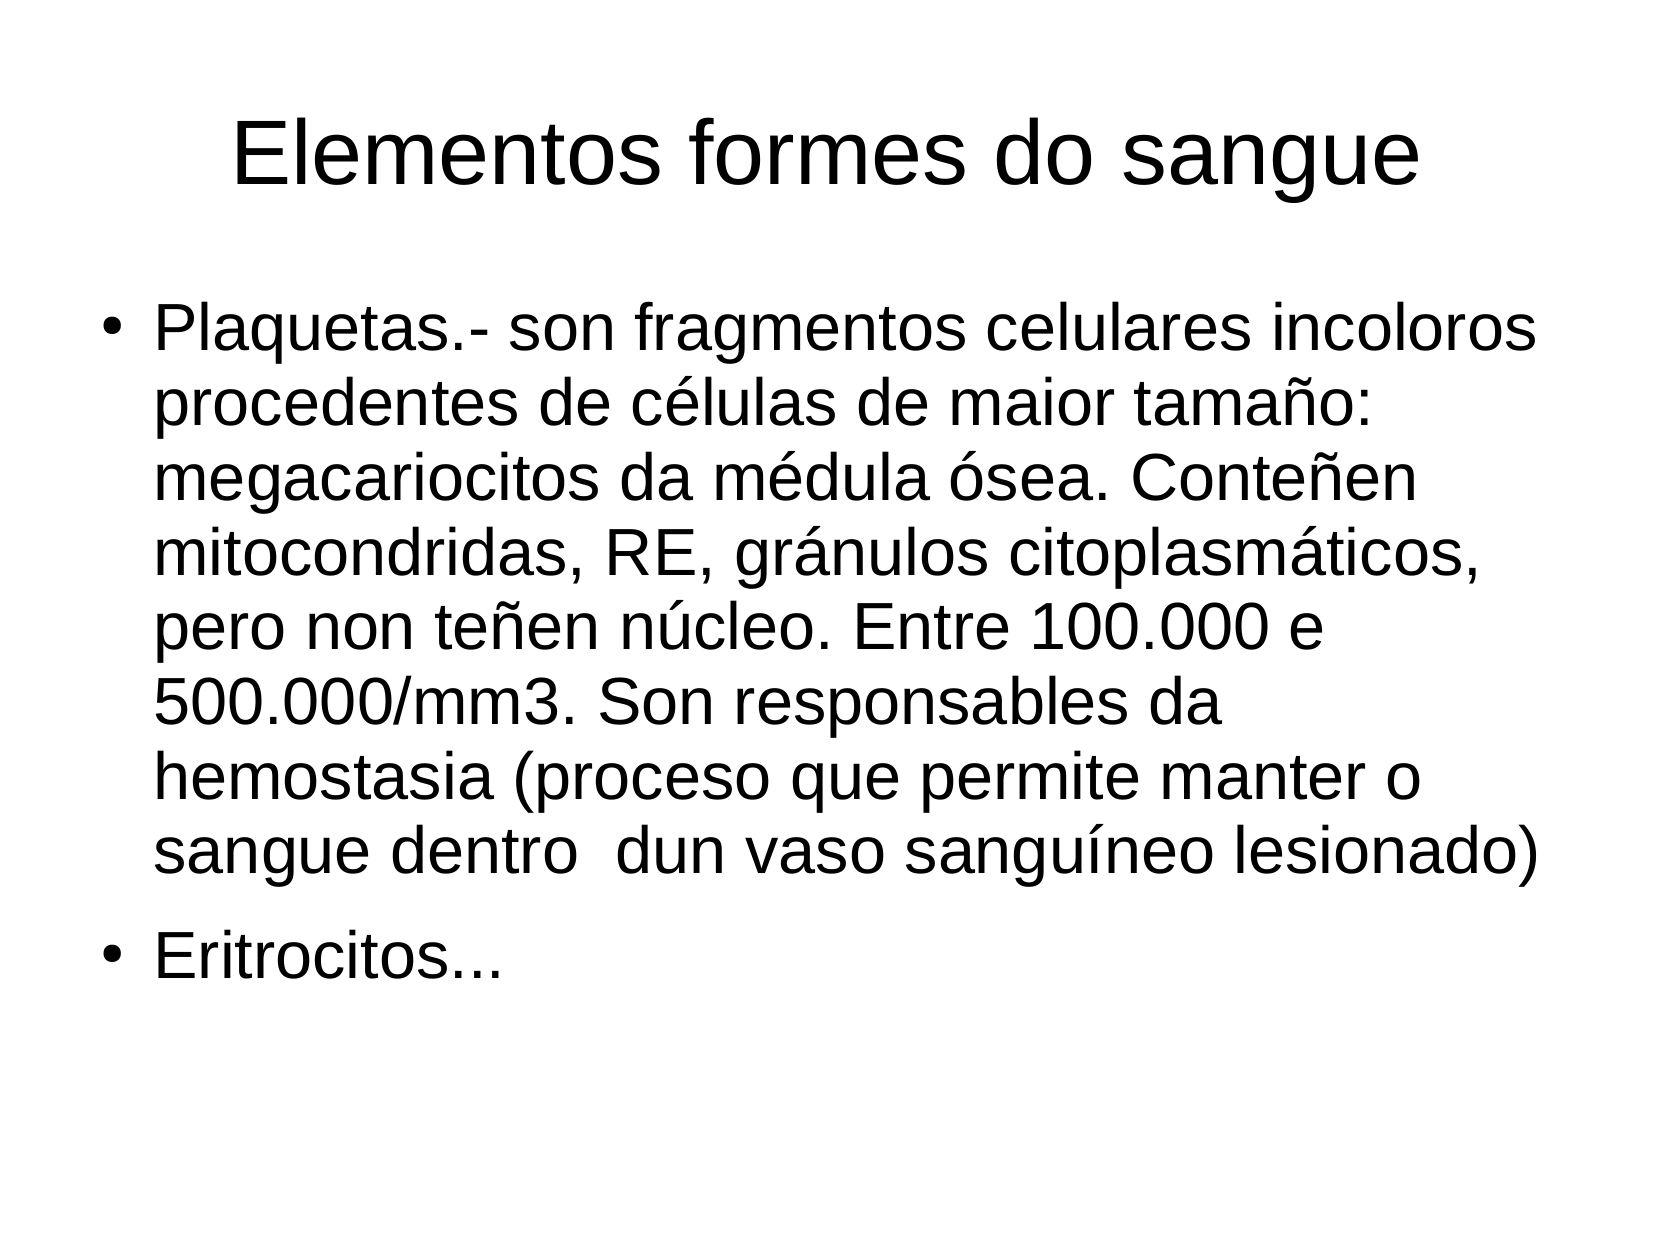

# Elementos formes do sangue
Plaquetas.- son fragmentos celulares incoloros procedentes de células de maior tamaño: megacariocitos da médula ósea. Conteñen mitocondridas, RE, gránulos citoplasmáticos, pero non teñen núcleo. Entre 100.000 e 500.000/mm3. Son responsables da hemostasia (proceso que permite manter o sangue dentro dun vaso sanguíneo lesionado)
Eritrocitos...